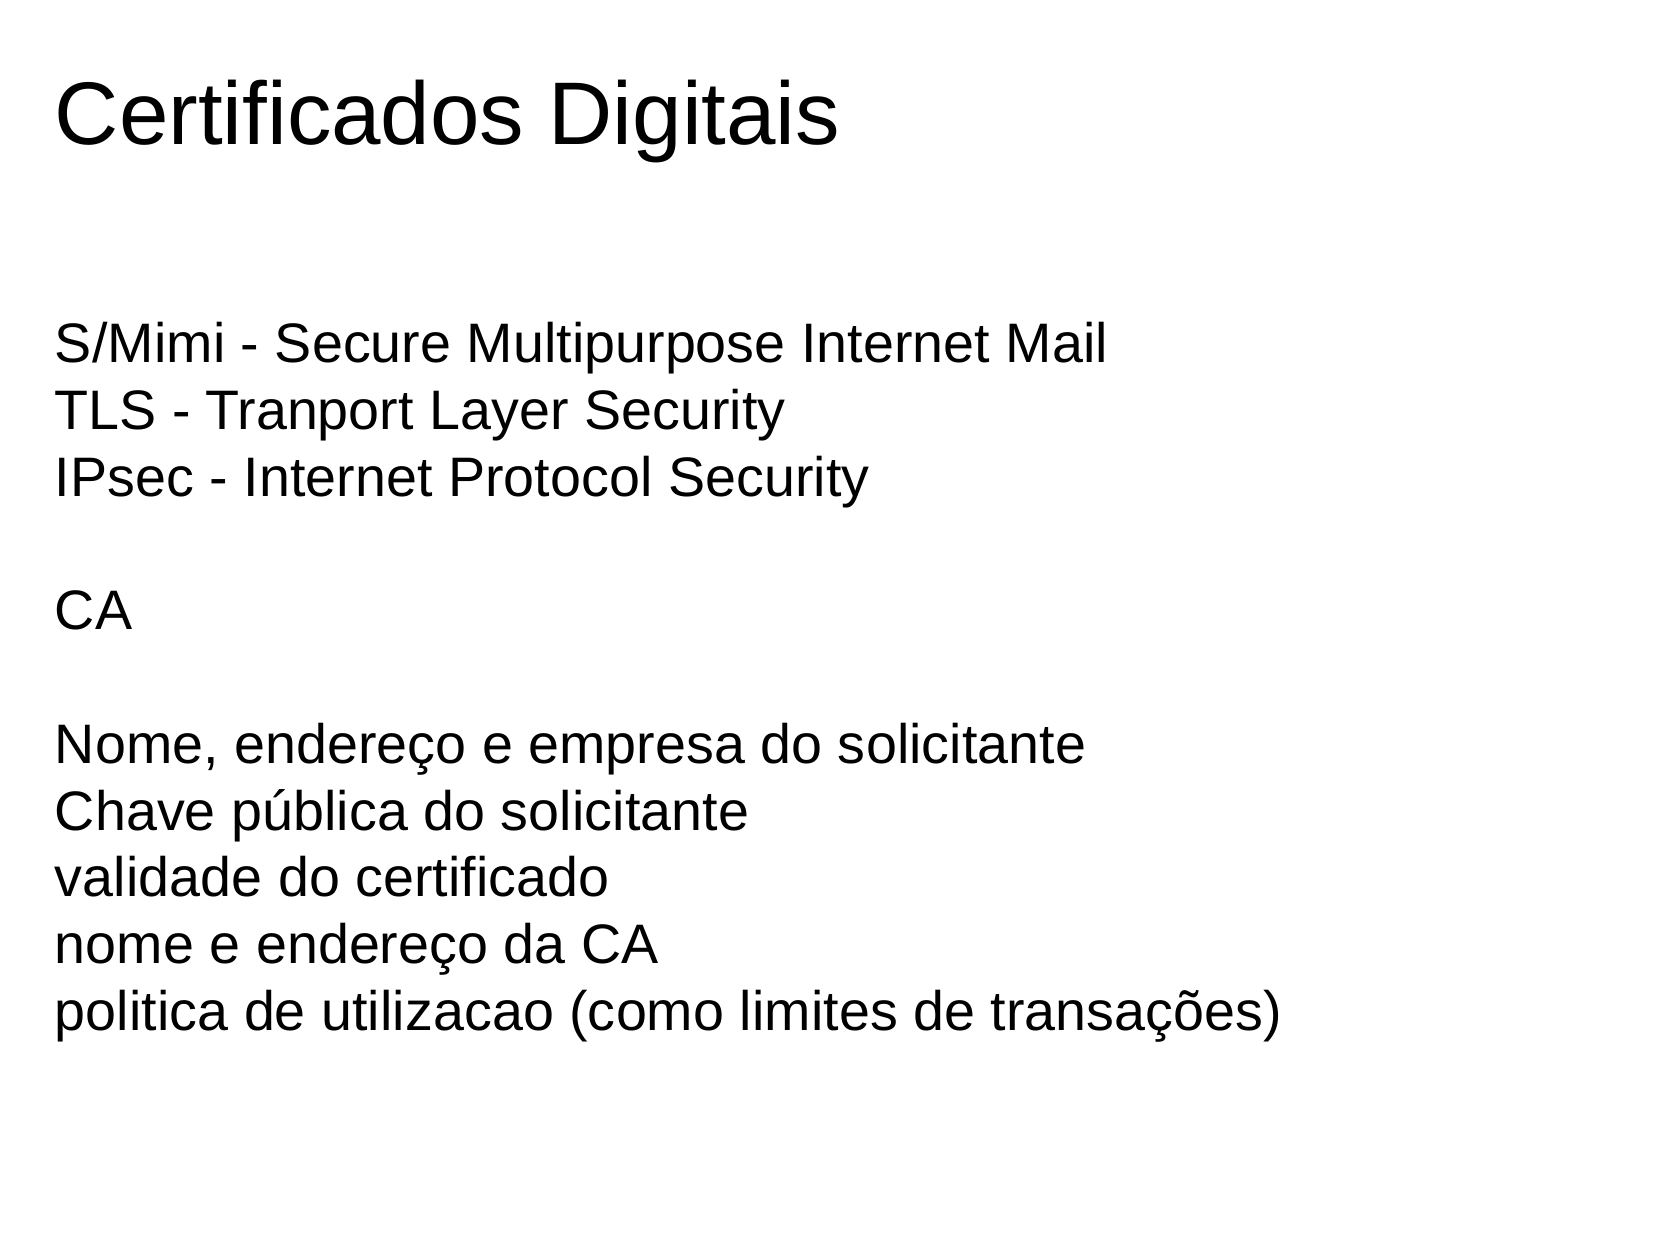

# Certificados Digitais
S/Mimi - Secure Multipurpose Internet Mail
TLS - Tranport Layer Security
IPsec - Internet Protocol Security
CA
Nome, endereço e empresa do solicitante
Chave pública do solicitante
validade do certificado
nome e endereço da CA
politica de utilizacao (como limites de transações)